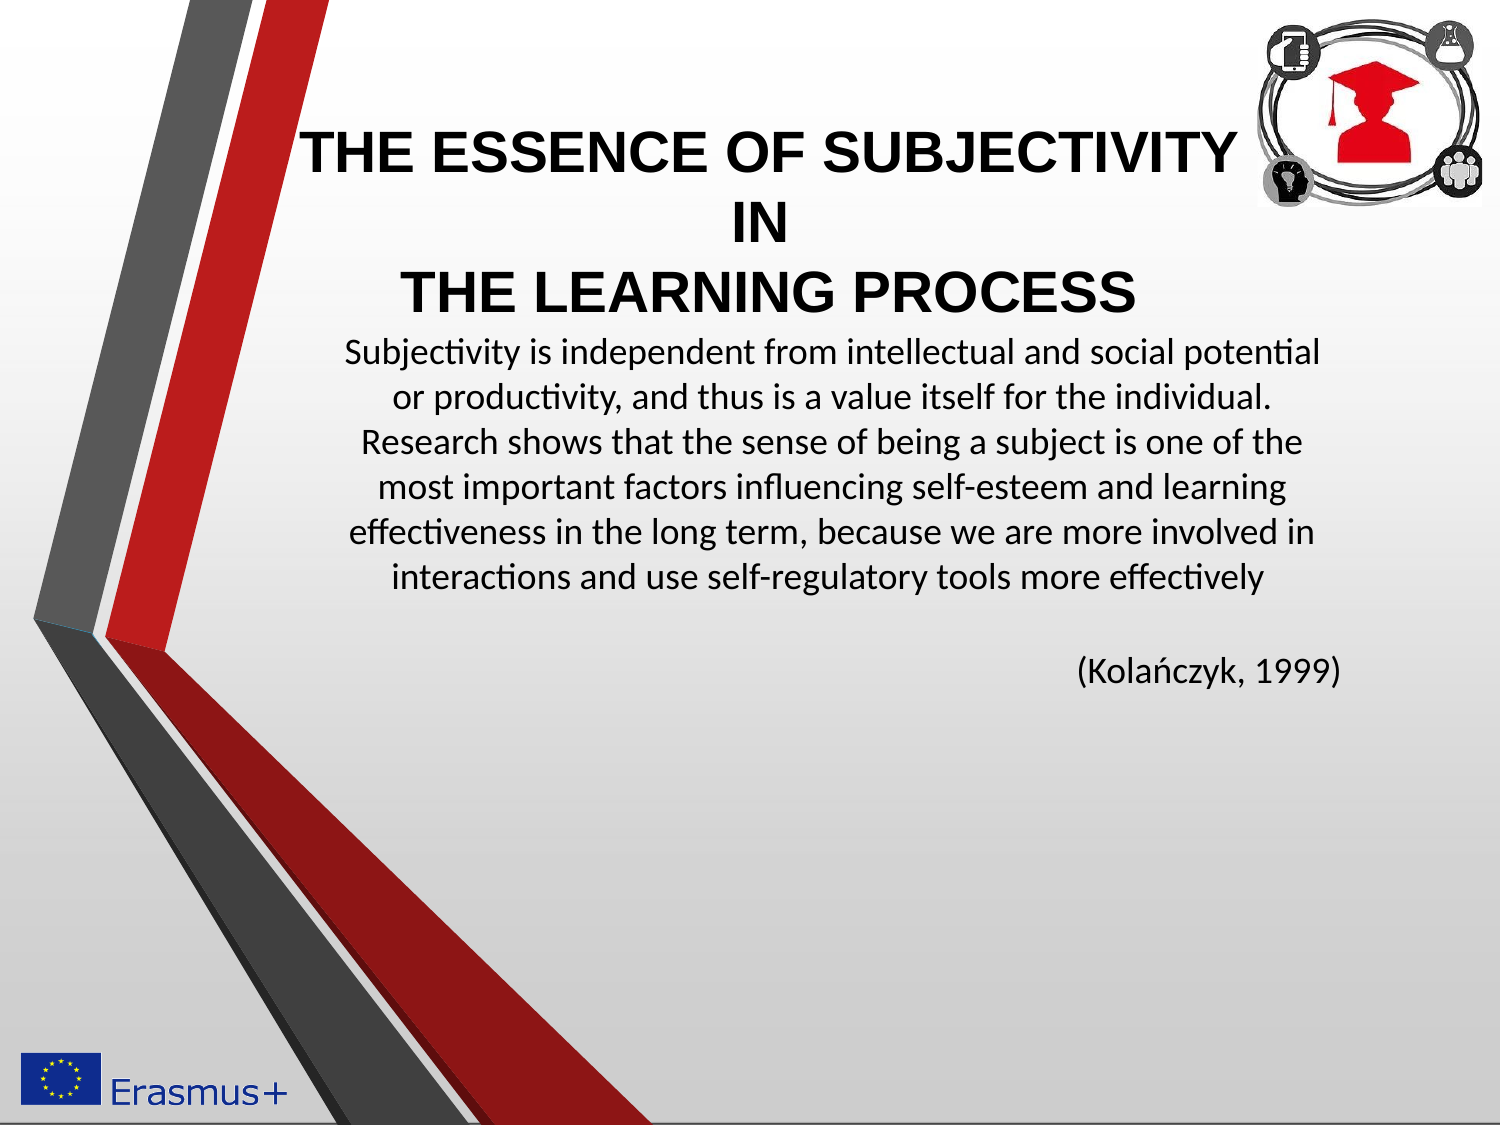

# The essence of subjectivity in the learning process
Subjectivity is independent from intellectual and social potential or productivity, and thus is a value itself for the individual. Research shows that the sense of being a subject is one of the most important factors influencing self-esteem and learning effectiveness in the long term, because we are more involved in interactions and use self-regulatory tools more effectively
(Kolańczyk, 1999)